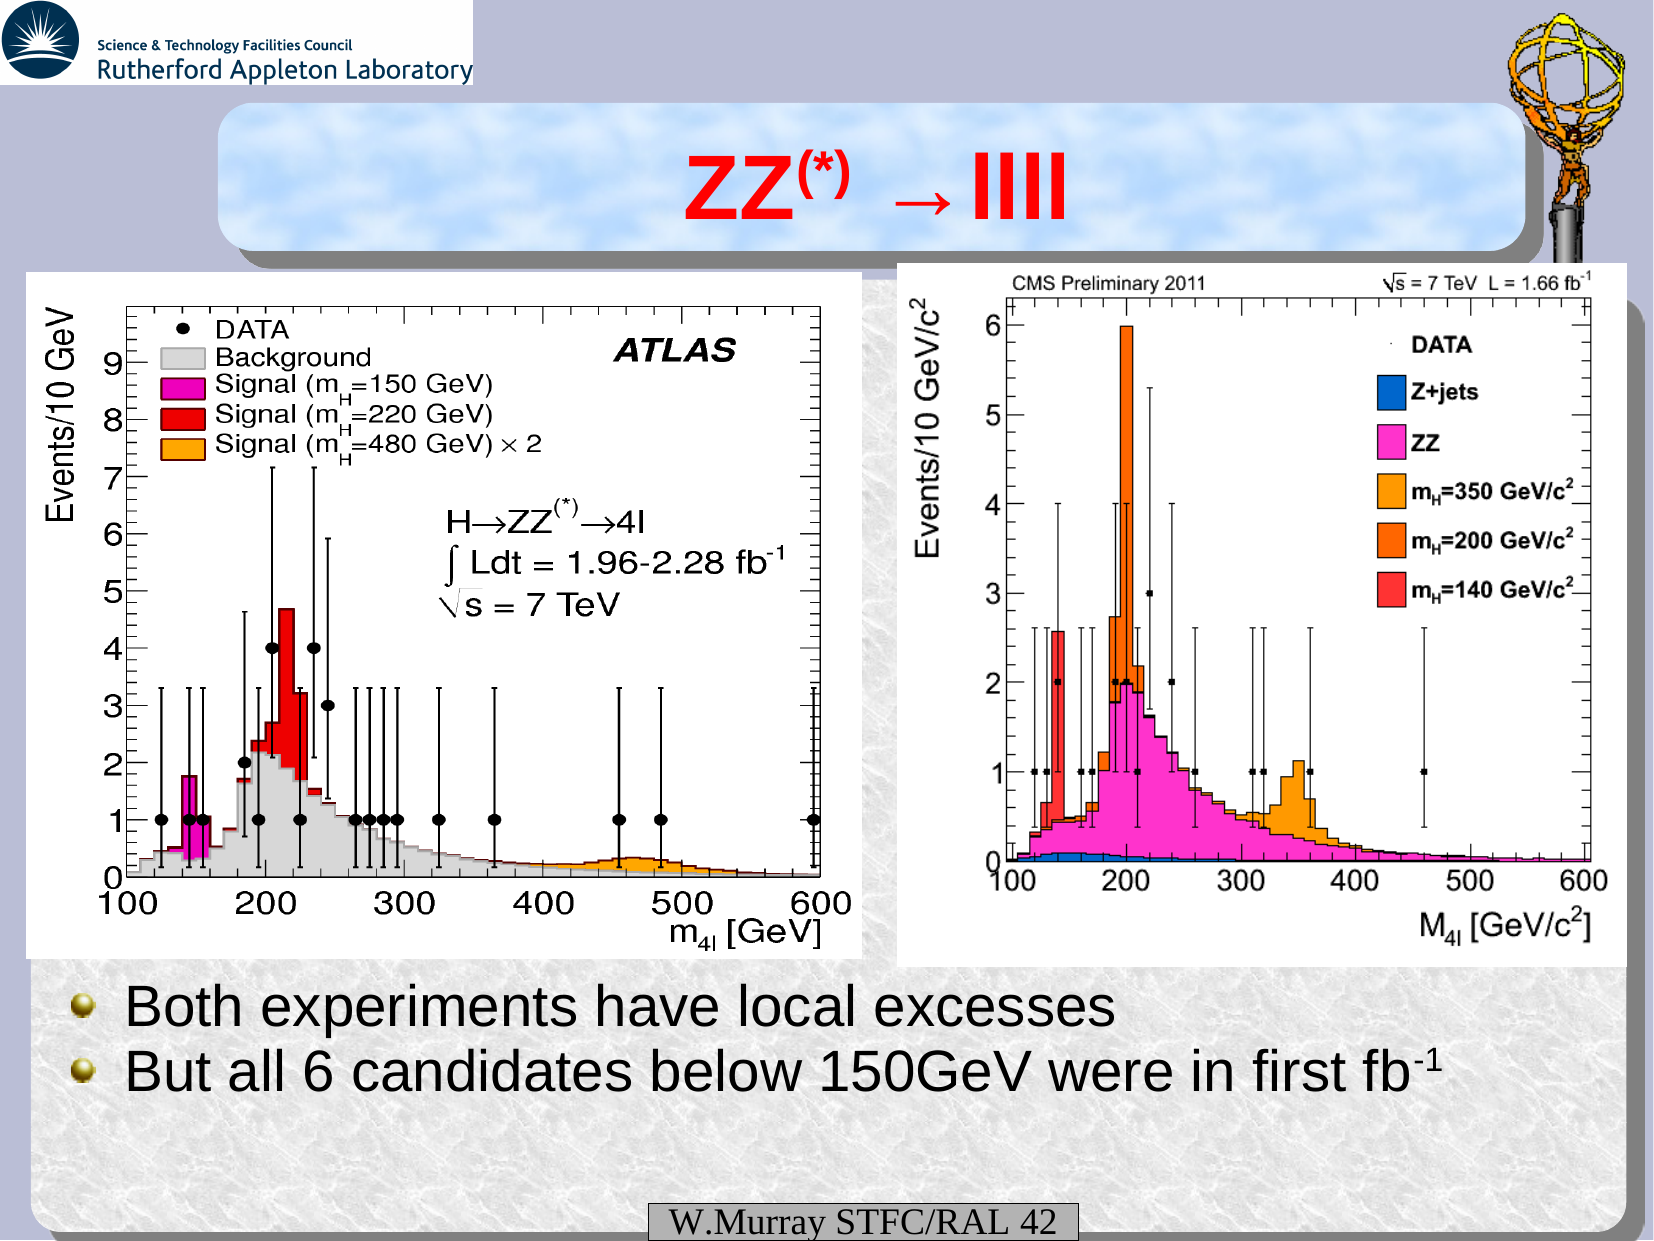

# ZZ(*) →llll
Need final!
Both experiments have local excesses
But all 6 candidates below 150GeV were in first fb-1